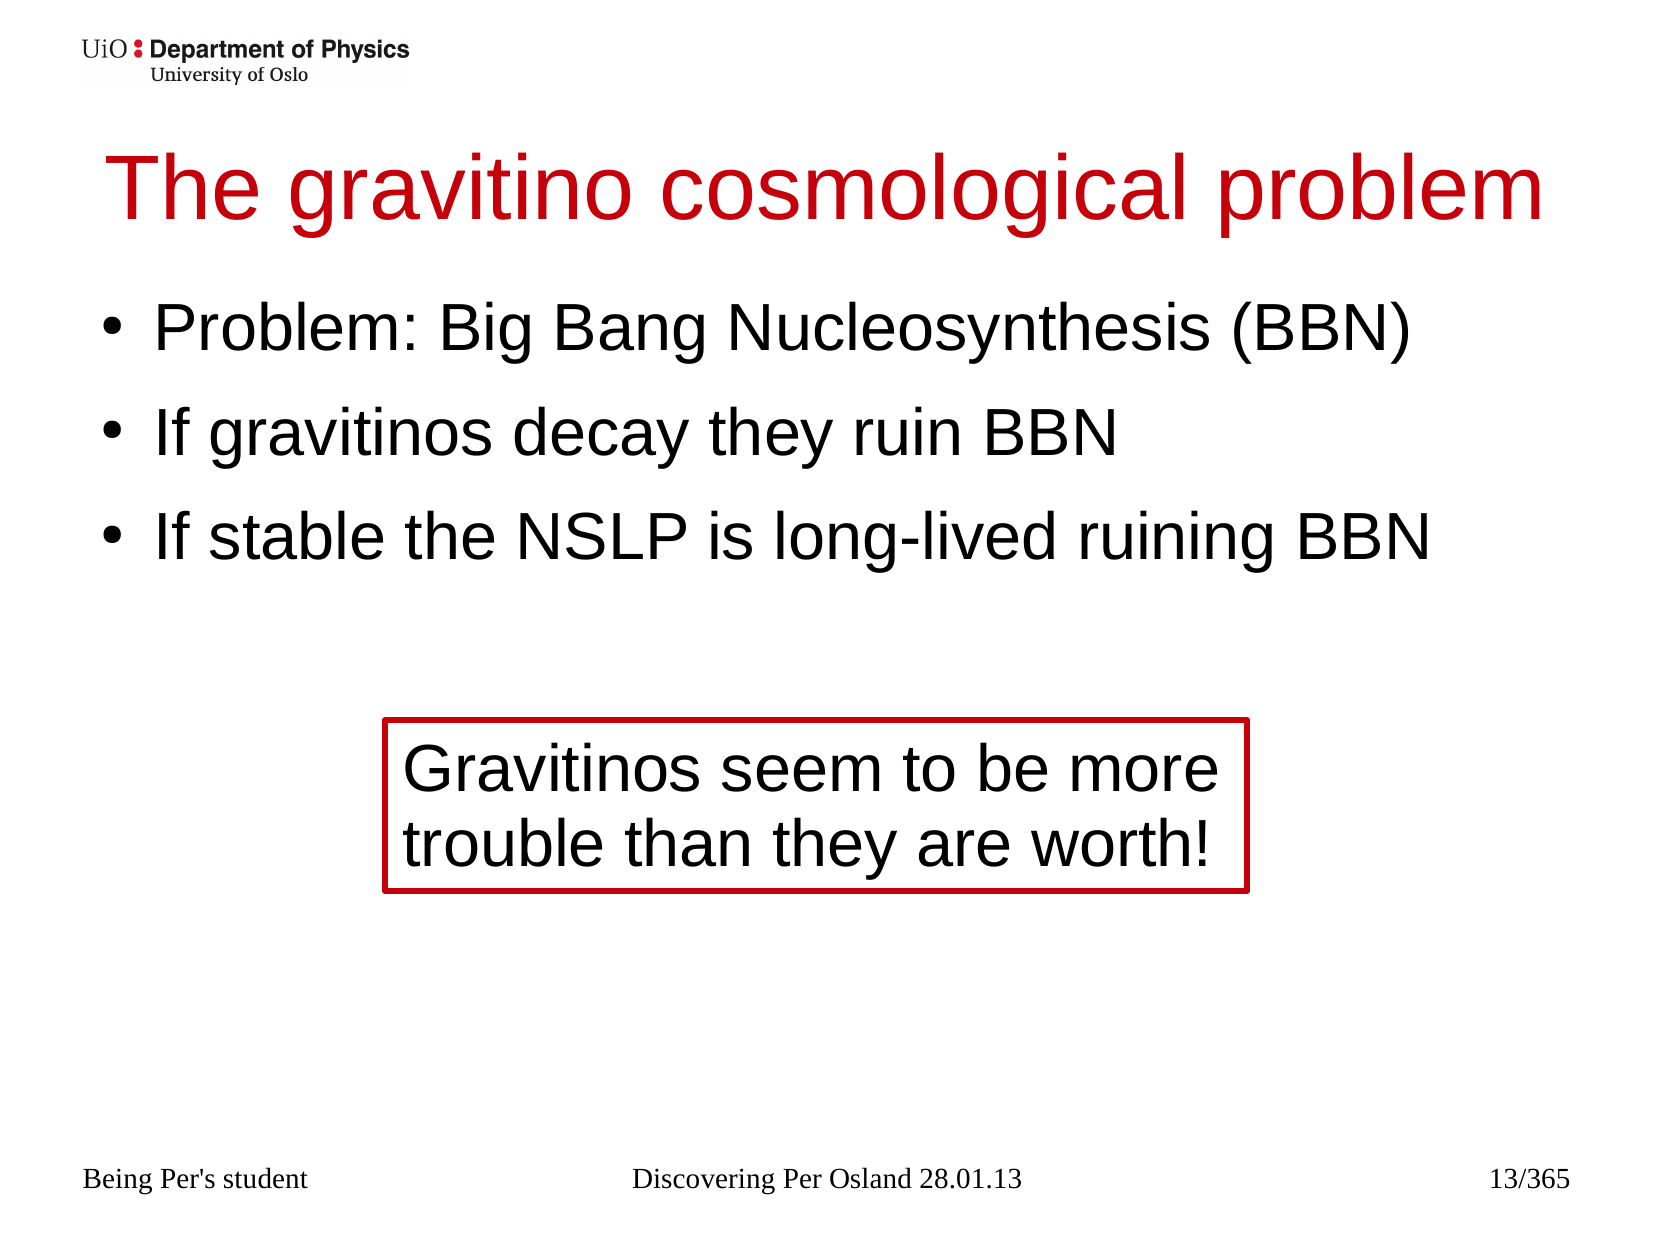

# The gravitino cosmological problem
Problem: Big Bang Nucleosynthesis (BBN)
If gravitinos decay they ruin BBN
If stable the NSLP is long-lived ruining BBN
Gravitinos seem to be more trouble than they are worth!
Being Per's student
Discovering Per Osland 28.01.13
13